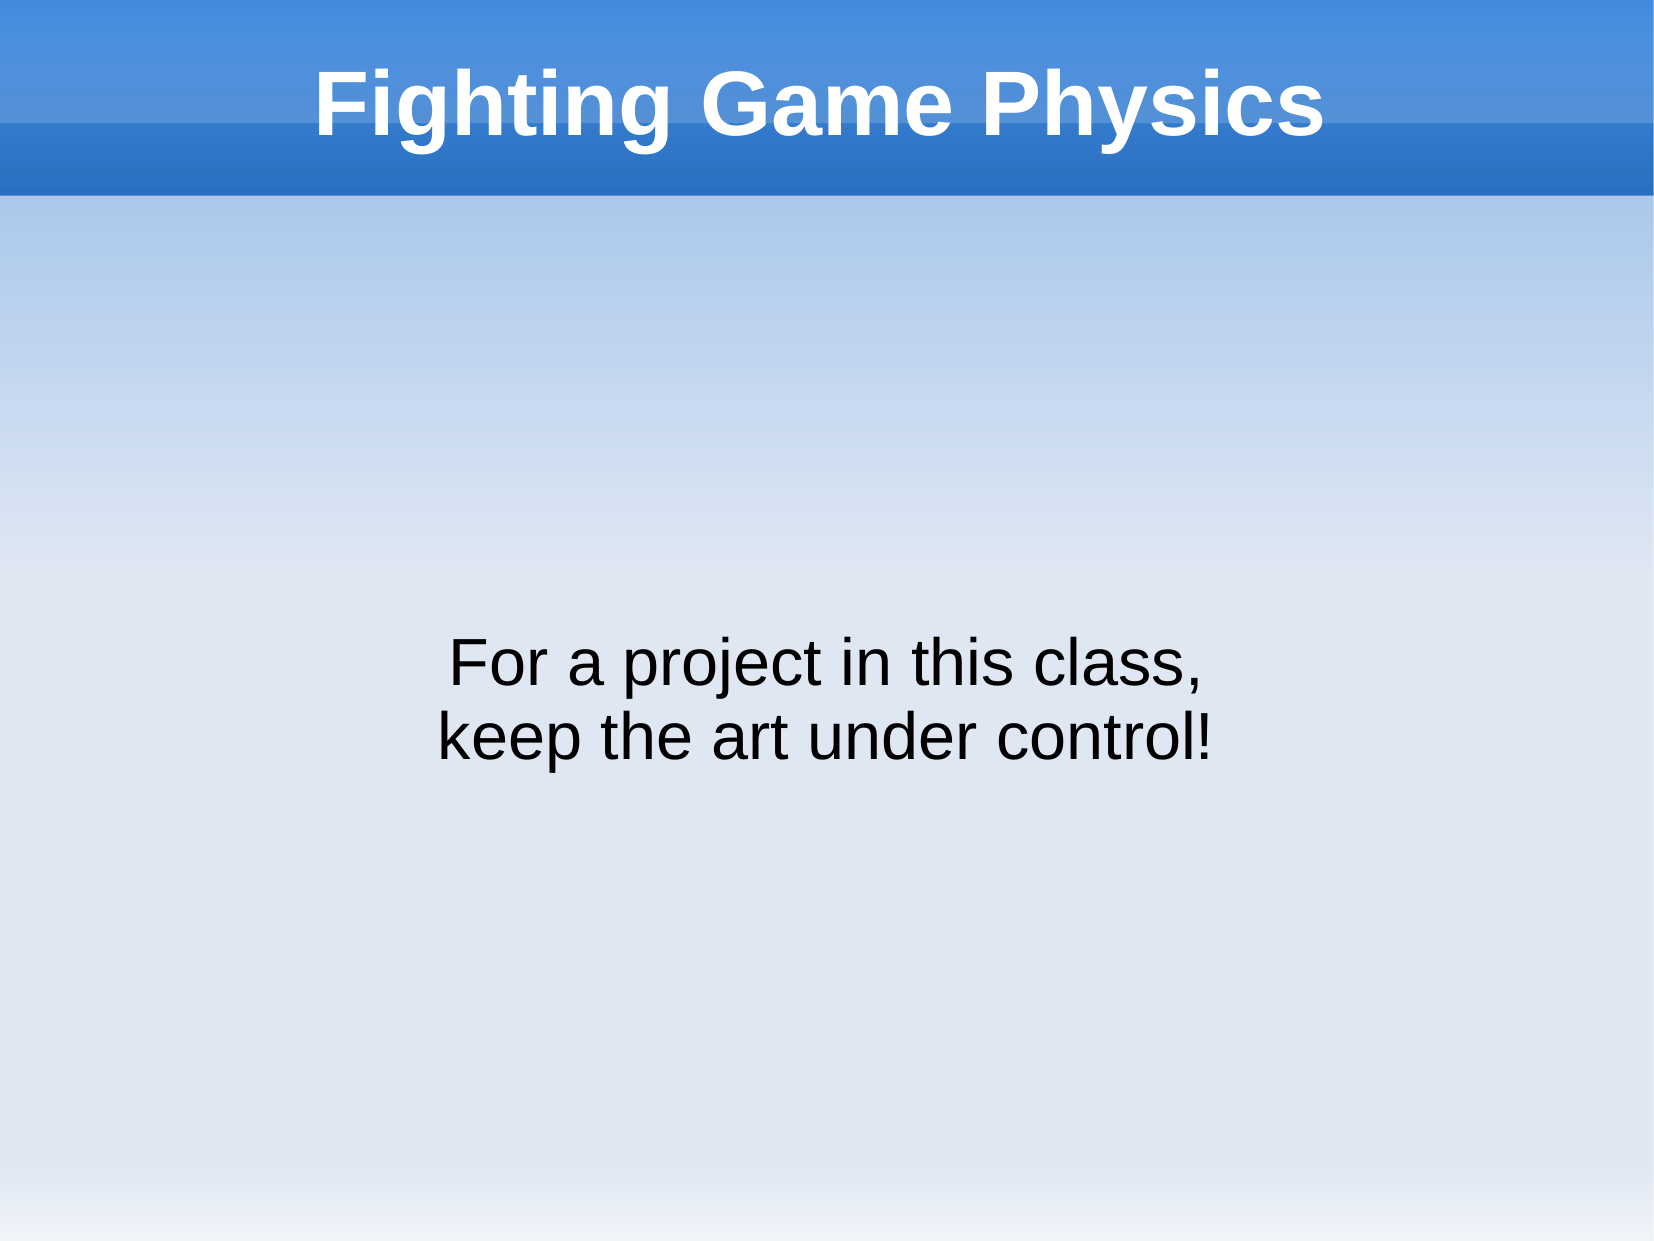

# Fighting Game Physics
For a project in this class,
keep the art under control!